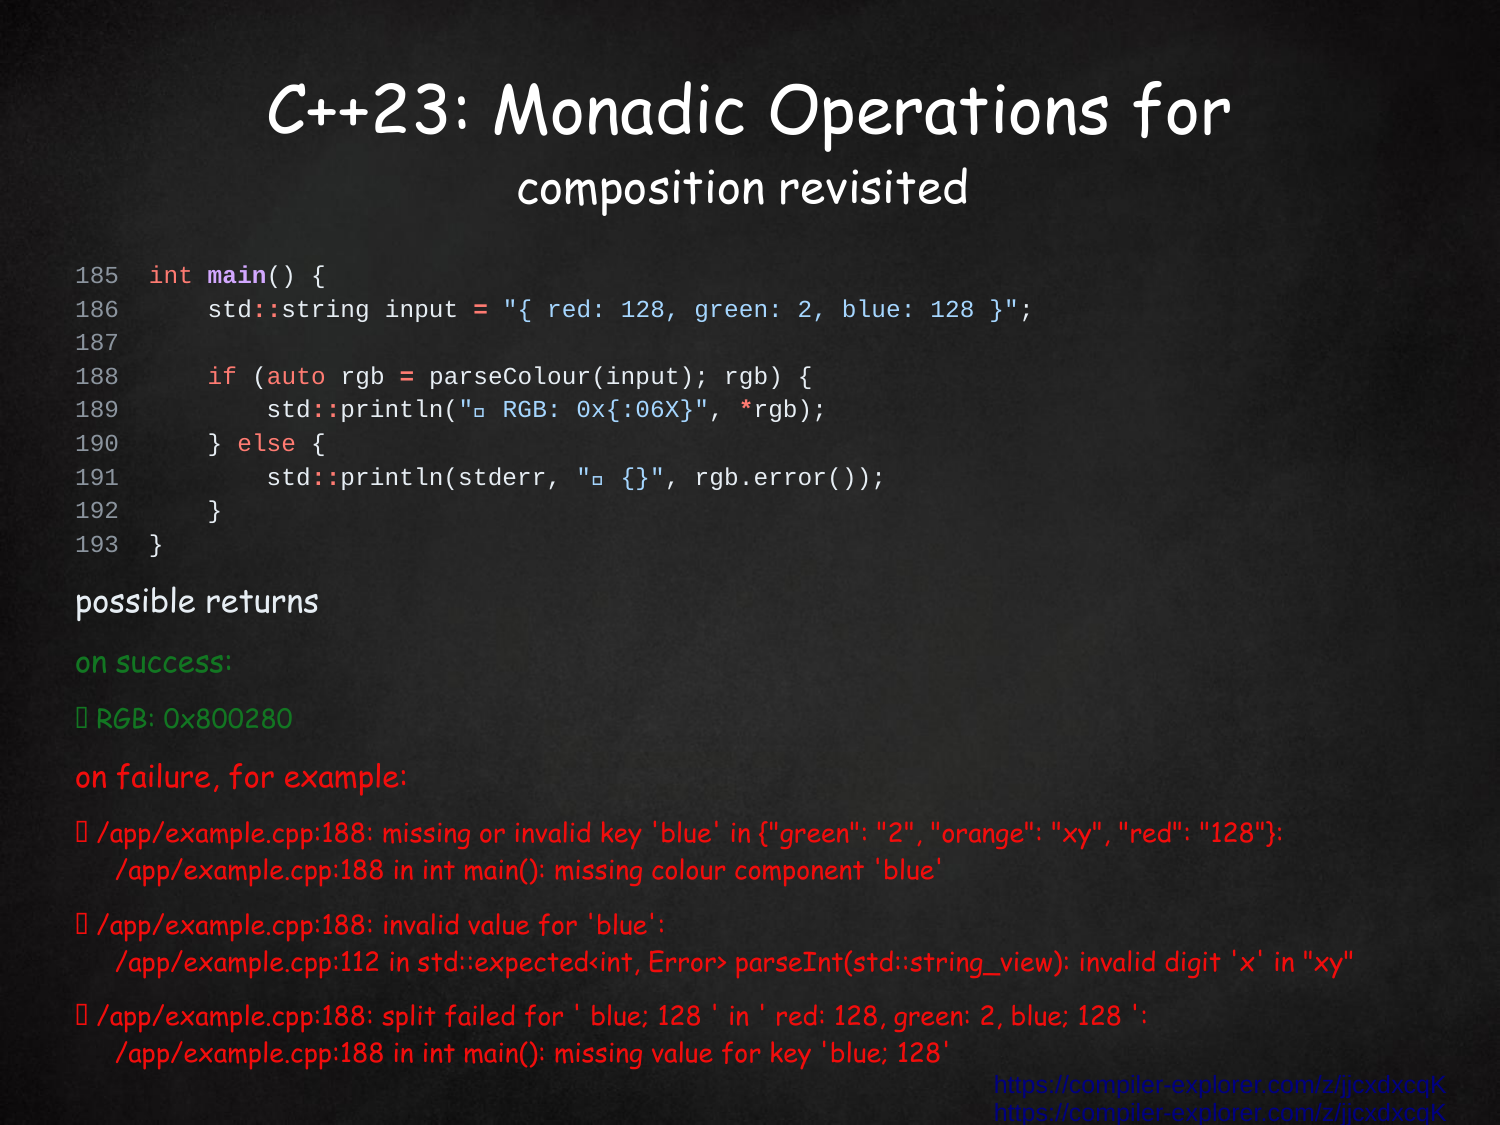

# C++23: Monadic Operations for composition revisited
185 int main() {
186 std::string input = "{ red: 128, green: 2, blue: 128 }";
187
188 if (auto rgb = parseColour(input); rgb) {
189 std::println("✅ RGB: 0x{:06X}", *rgb);
190 } else {
191 std::println(stderr, "❌ {}", rgb.error());
192 }
193 }
possible returns
on success:
✅ RGB: 0x800280
on failure, for example:
❌ /app/example.cpp:188: missing or invalid key 'blue' in {"green": "2", "orange": "xy", "red": "128"}:
 /app/example.cpp:188 in int main(): missing colour component 'blue'
❌ /app/example.cpp:188: invalid value for 'blue':
 /app/example.cpp:112 in std::expected<int, Error> parseInt(std::string_view): invalid digit 'x' in "xy"
❌ /app/example.cpp:188: split failed for ' blue; 128 ' in ' red: 128, green: 2, blue; 128 ':
 /app/example.cpp:188 in int main(): missing value for key 'blue; 128'
https://compiler-explorer.com/z/jjcxdxcqKhttps://compiler-explorer.com/z/jjcxdxcqK